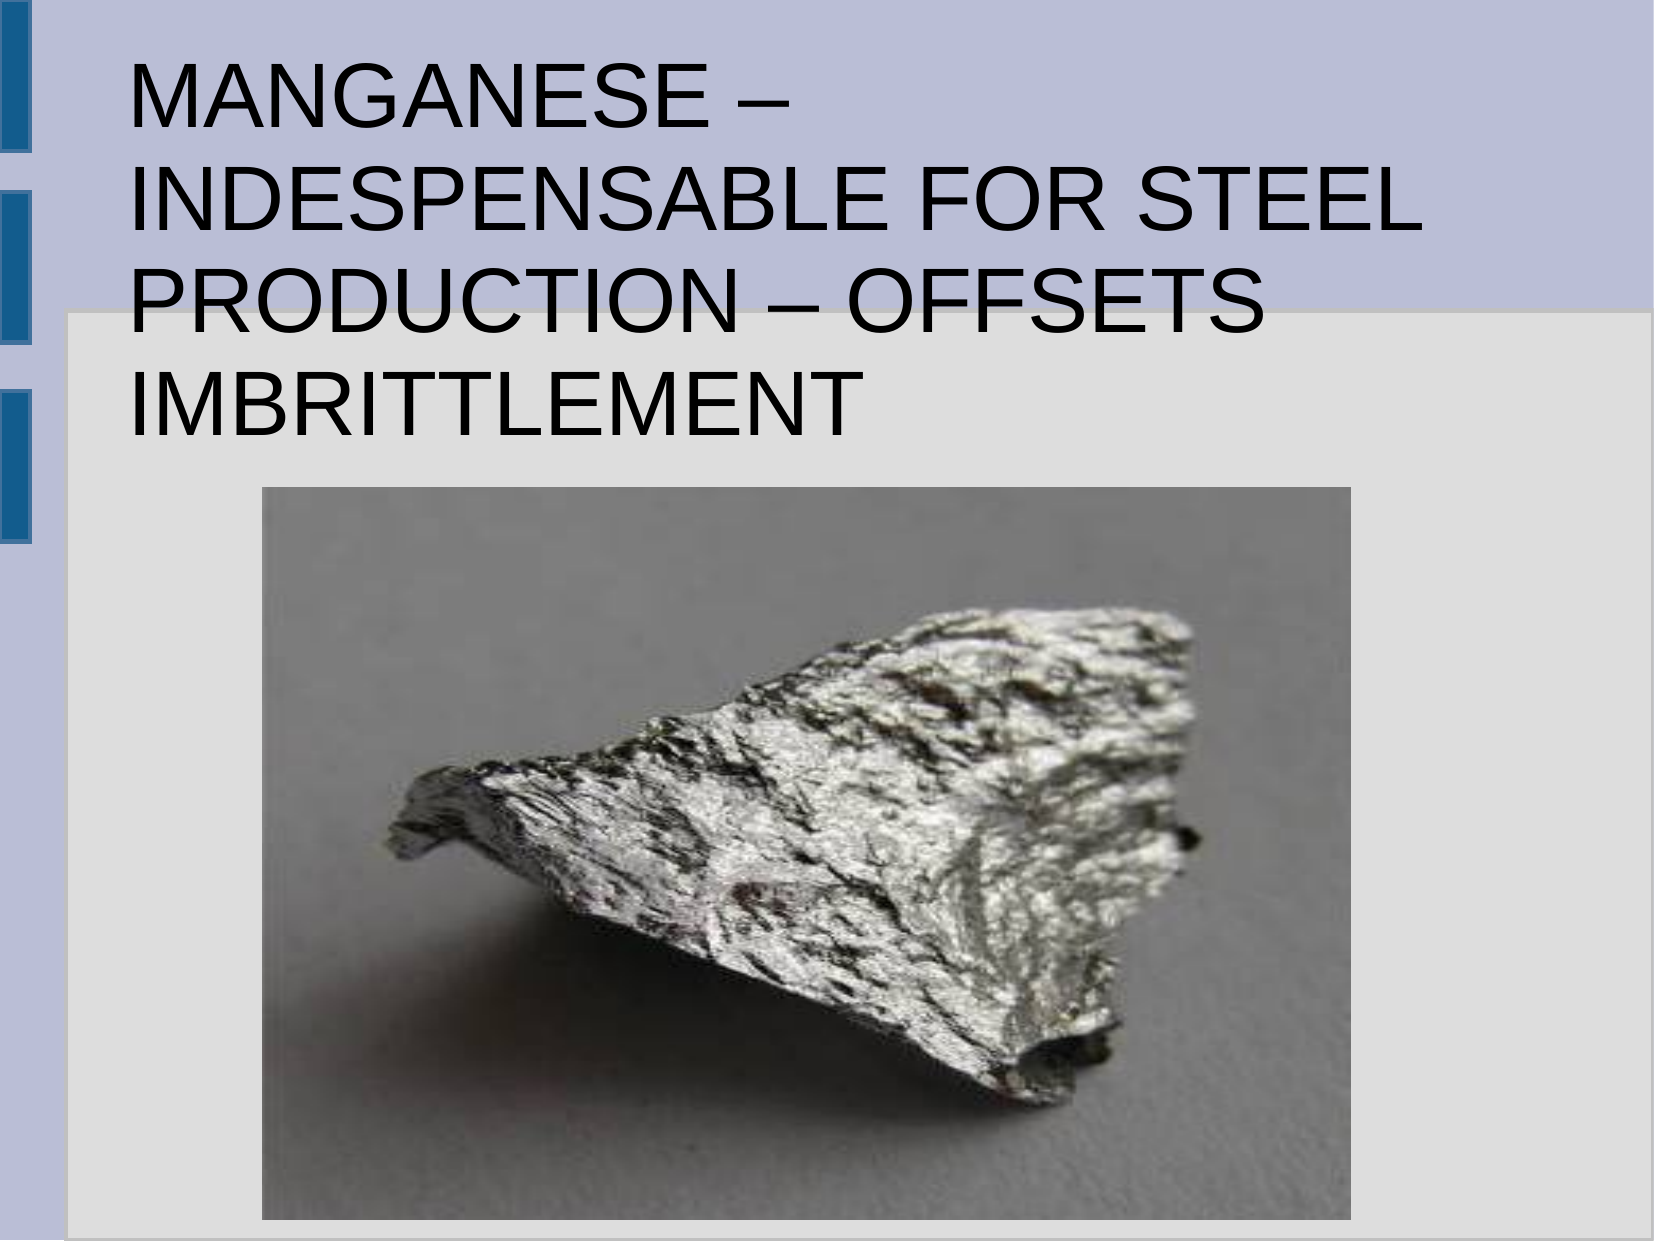

MANGANESE – INDESPENSABLE FOR STEEL PRODUCTION – OFFSETS IMBRITTLEMENT